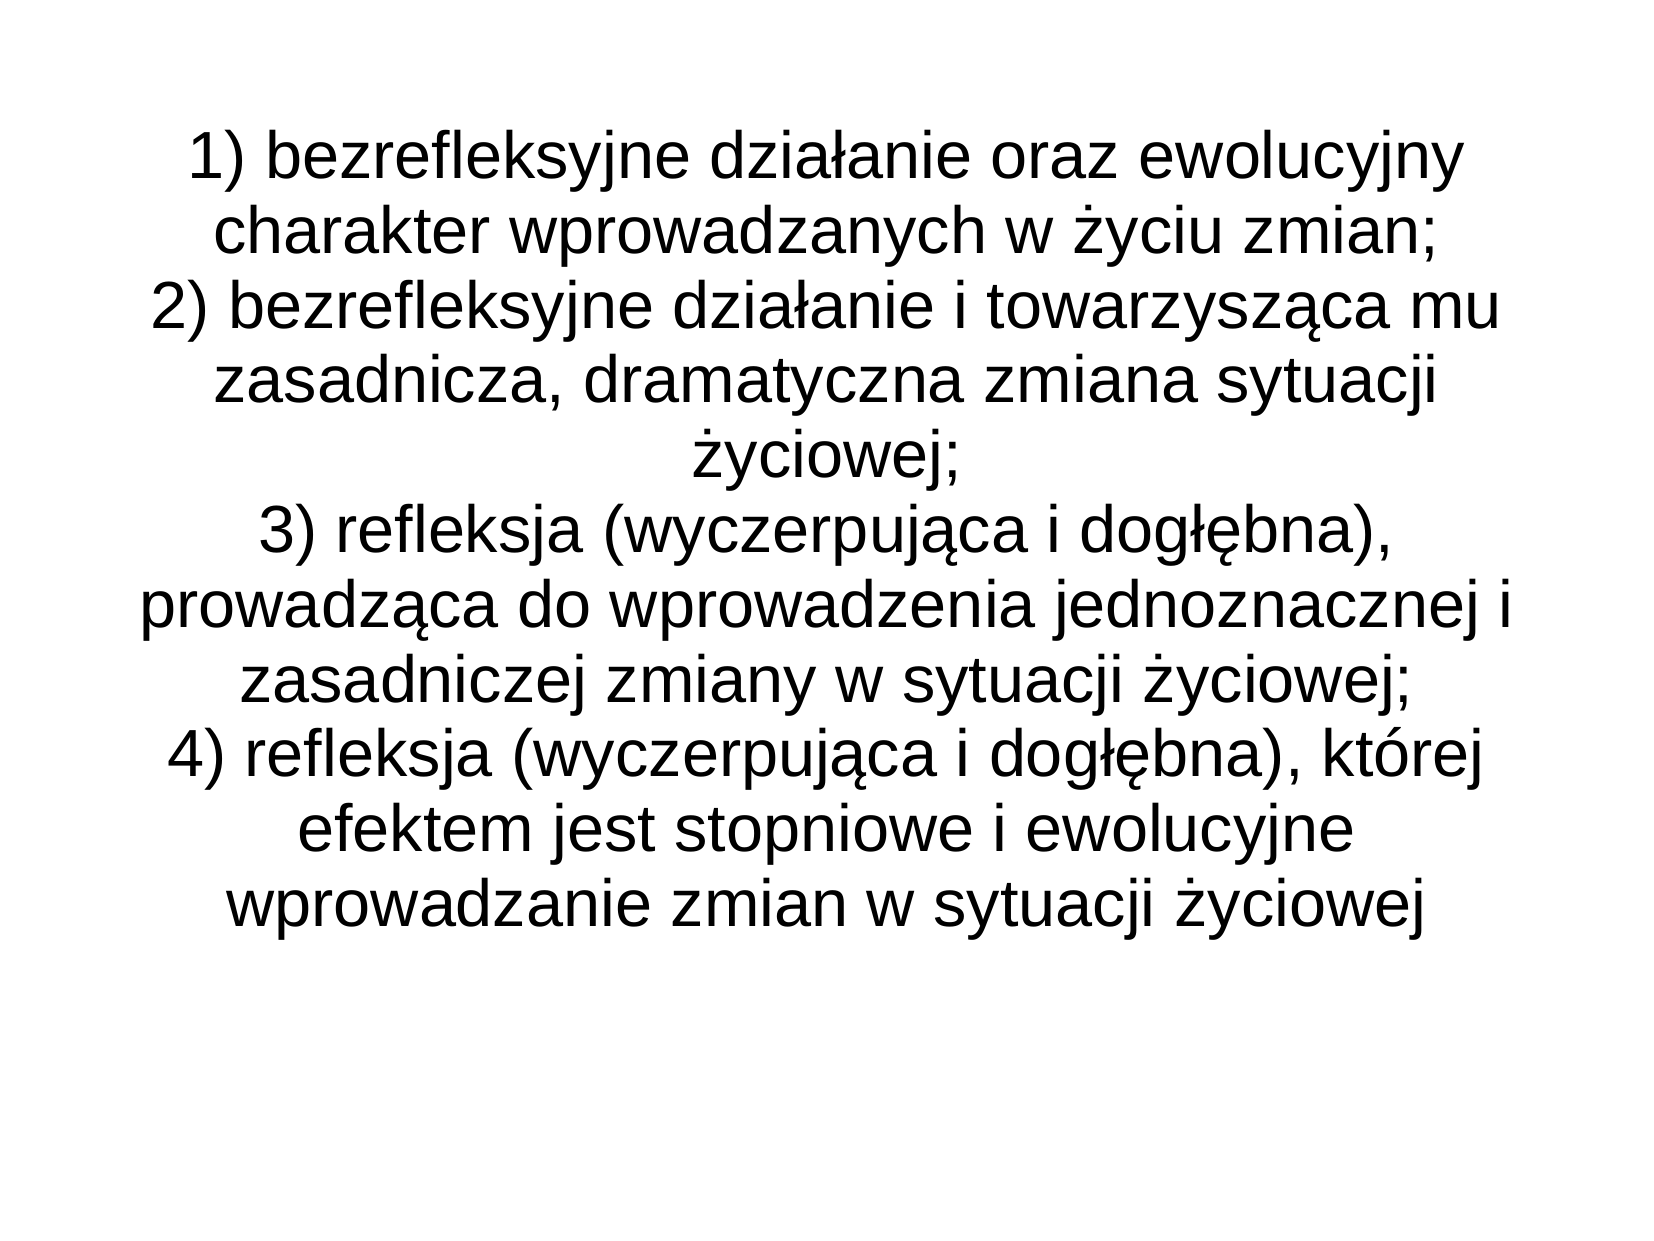

# 1) bezrefleksyjne działanie oraz ewolucyjny charakter wprowadzanych w życiu zmian;
2) bezrefleksyjne działanie i towarzysząca mu zasadnicza, dramatyczna zmiana sytuacji życiowej;
3) refleksja (wyczerpująca i dogłębna), prowadząca do wprowadzenia jednoznacznej i zasadniczej zmiany w sytuacji życiowej;
4) refleksja (wyczerpująca i dogłębna), której efektem jest stopniowe i ewolucyjne wprowadzanie zmian w sytuacji życiowej